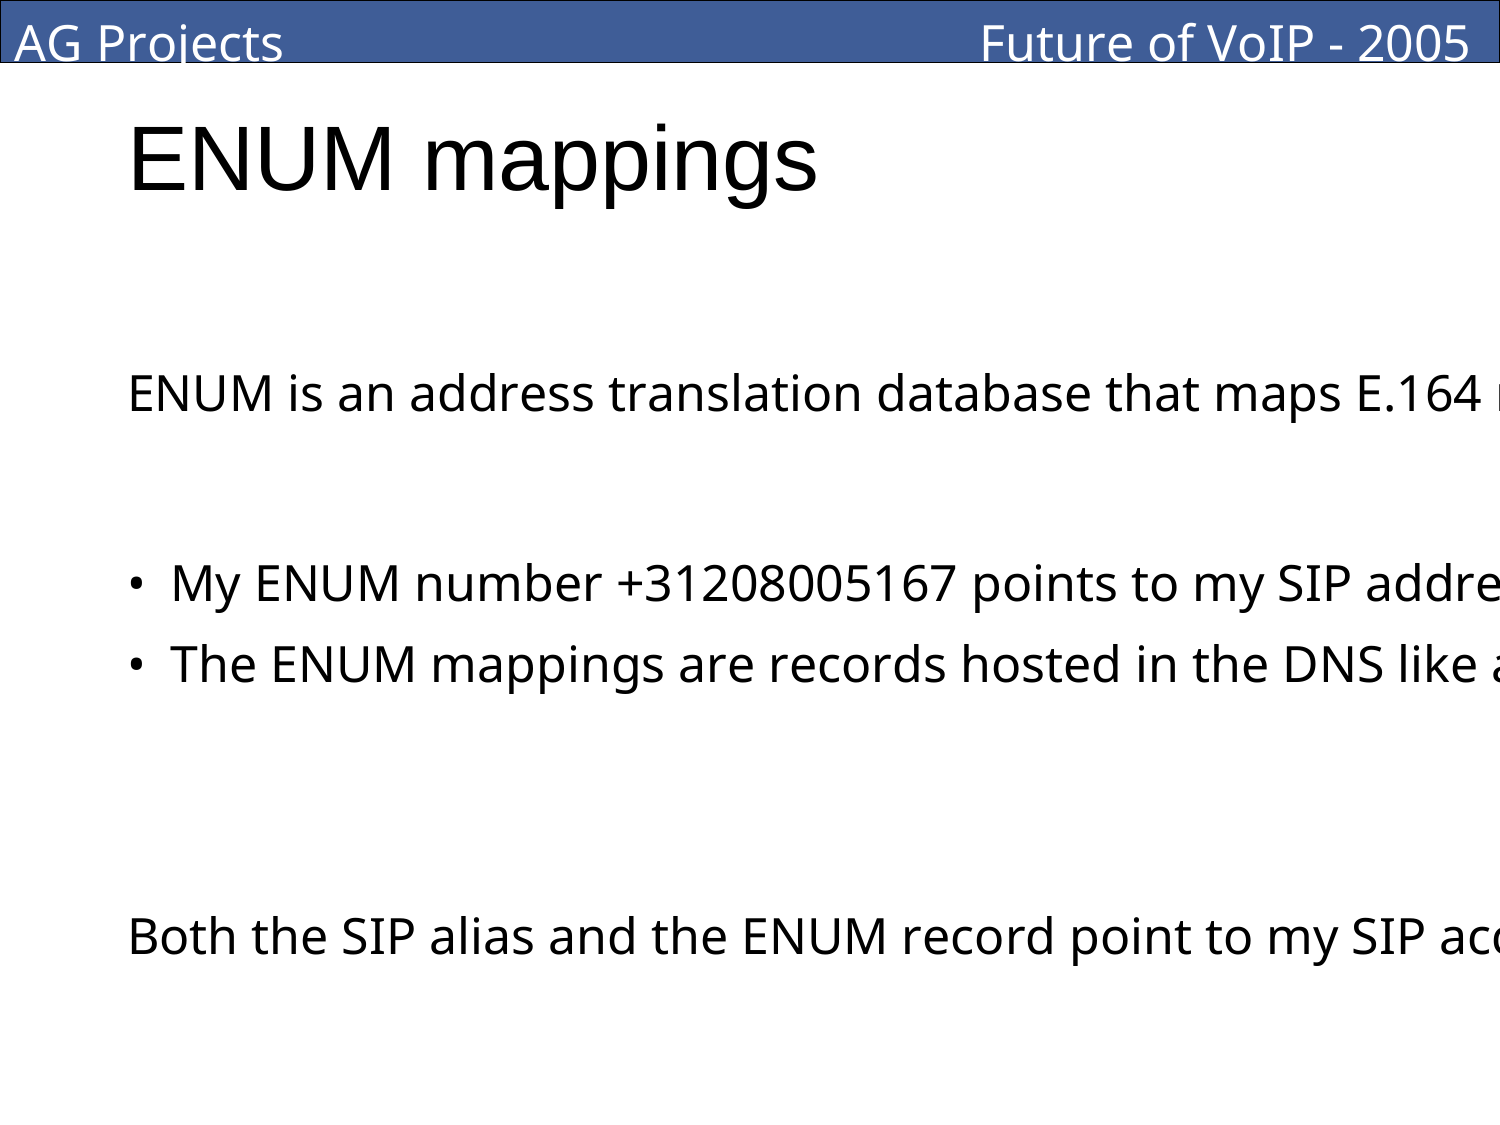

ENUM mappings
ENUM is an address translation database that maps E.164 numbers into IP addressing schemes
My ENUM number +31208005167 points to my SIP address sip:dan@ag-projects.com
The ENUM mappings are records hosted in the DNS like any other DNS records
Both the SIP alias and the ENUM record point to my SIP account which I use for telephony, video and IM.